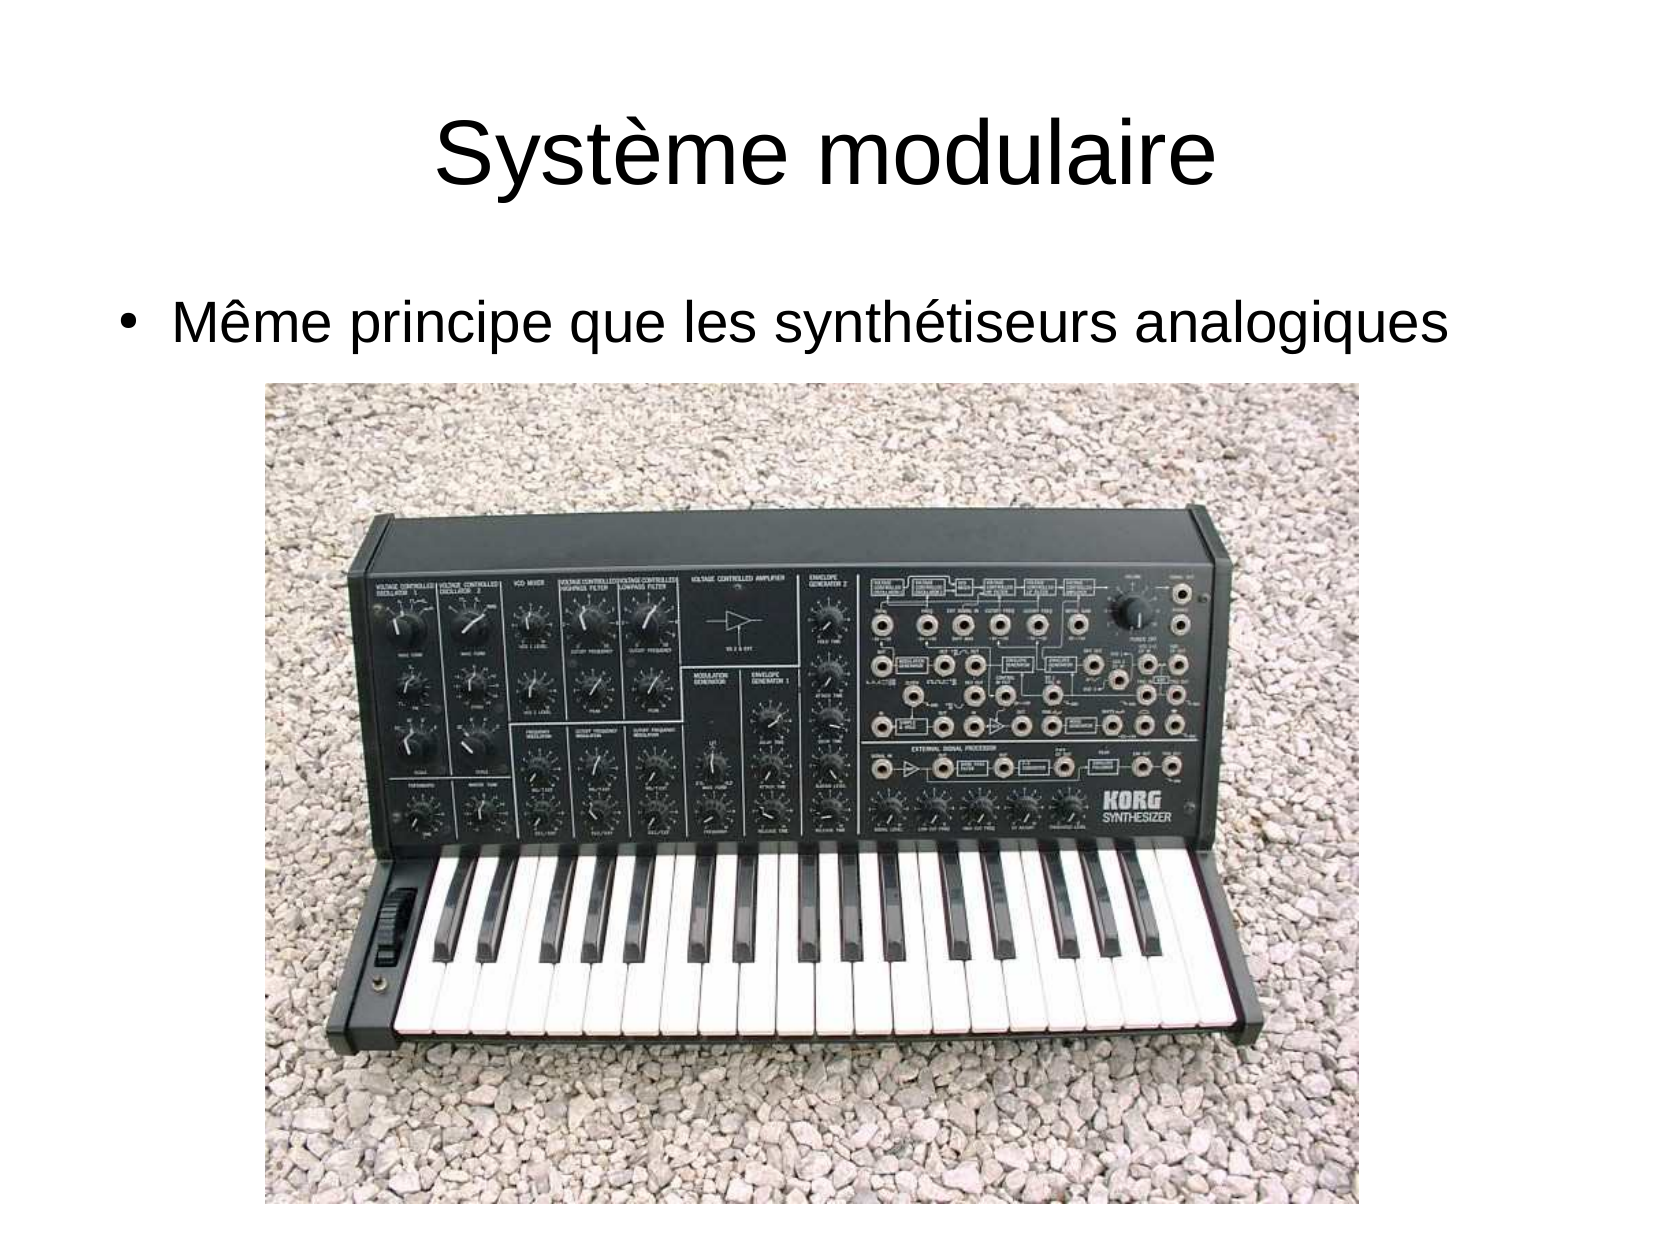

# Système modulaire
Même principe que les synthétiseurs analogiques